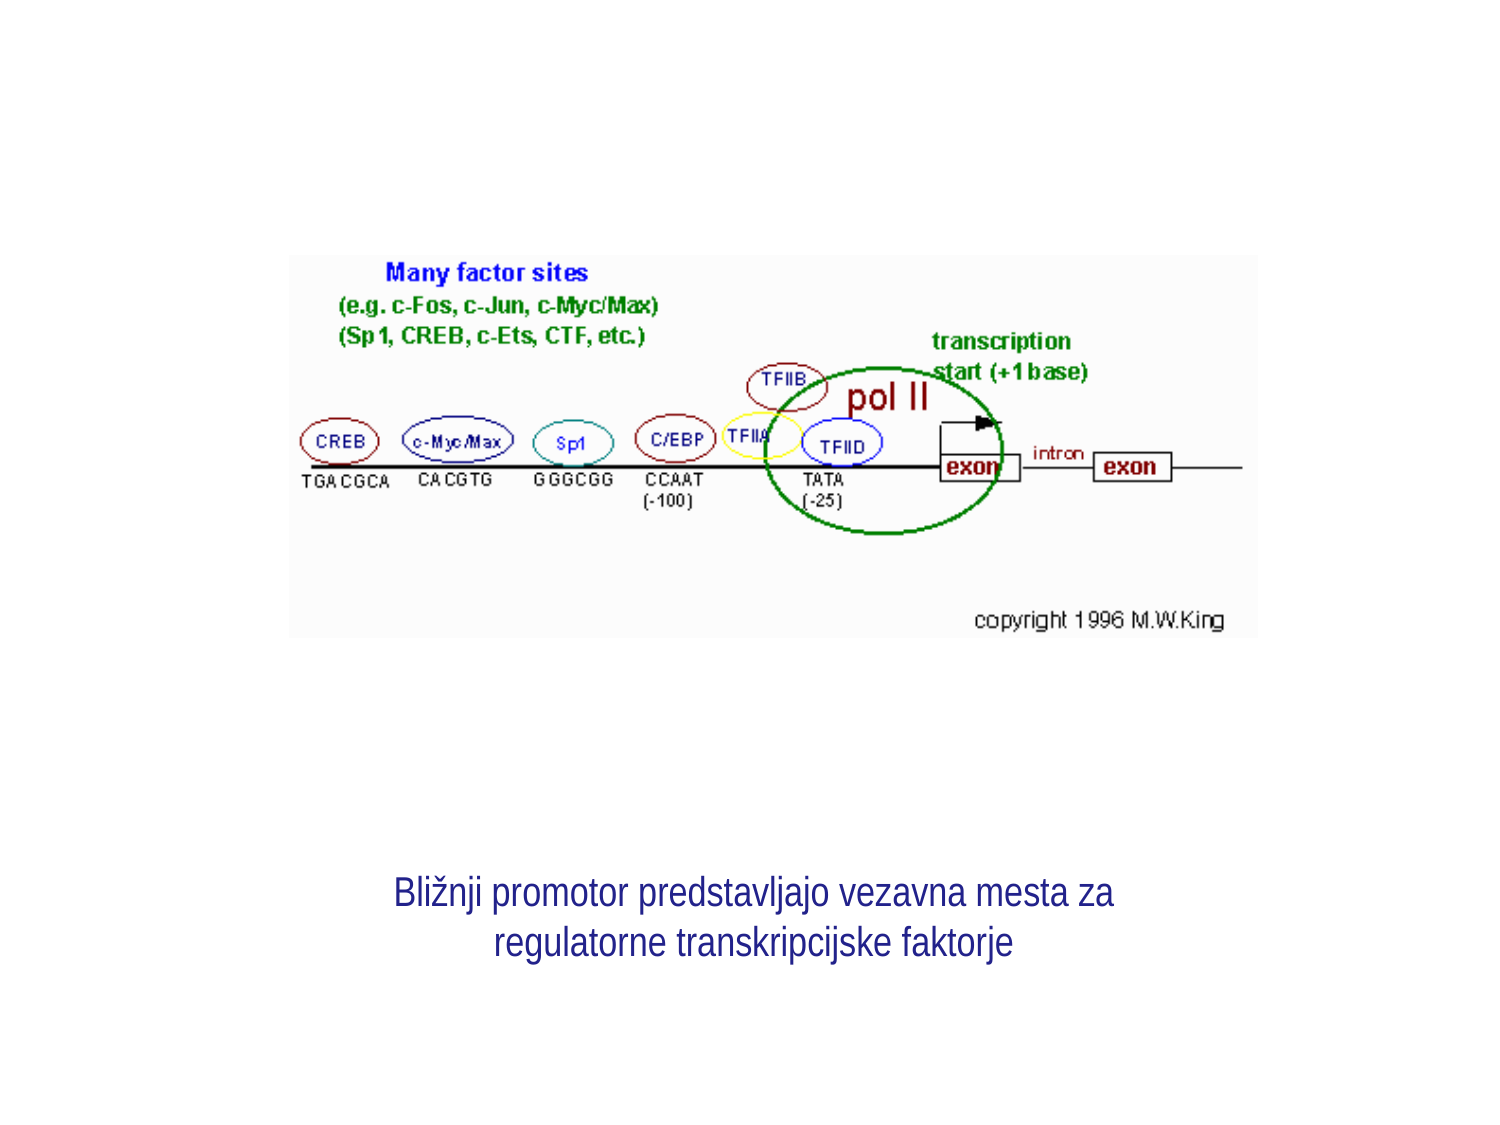

Bližnji promotor predstavljajo vezavna mesta za regulatorne transkripcijske faktorje